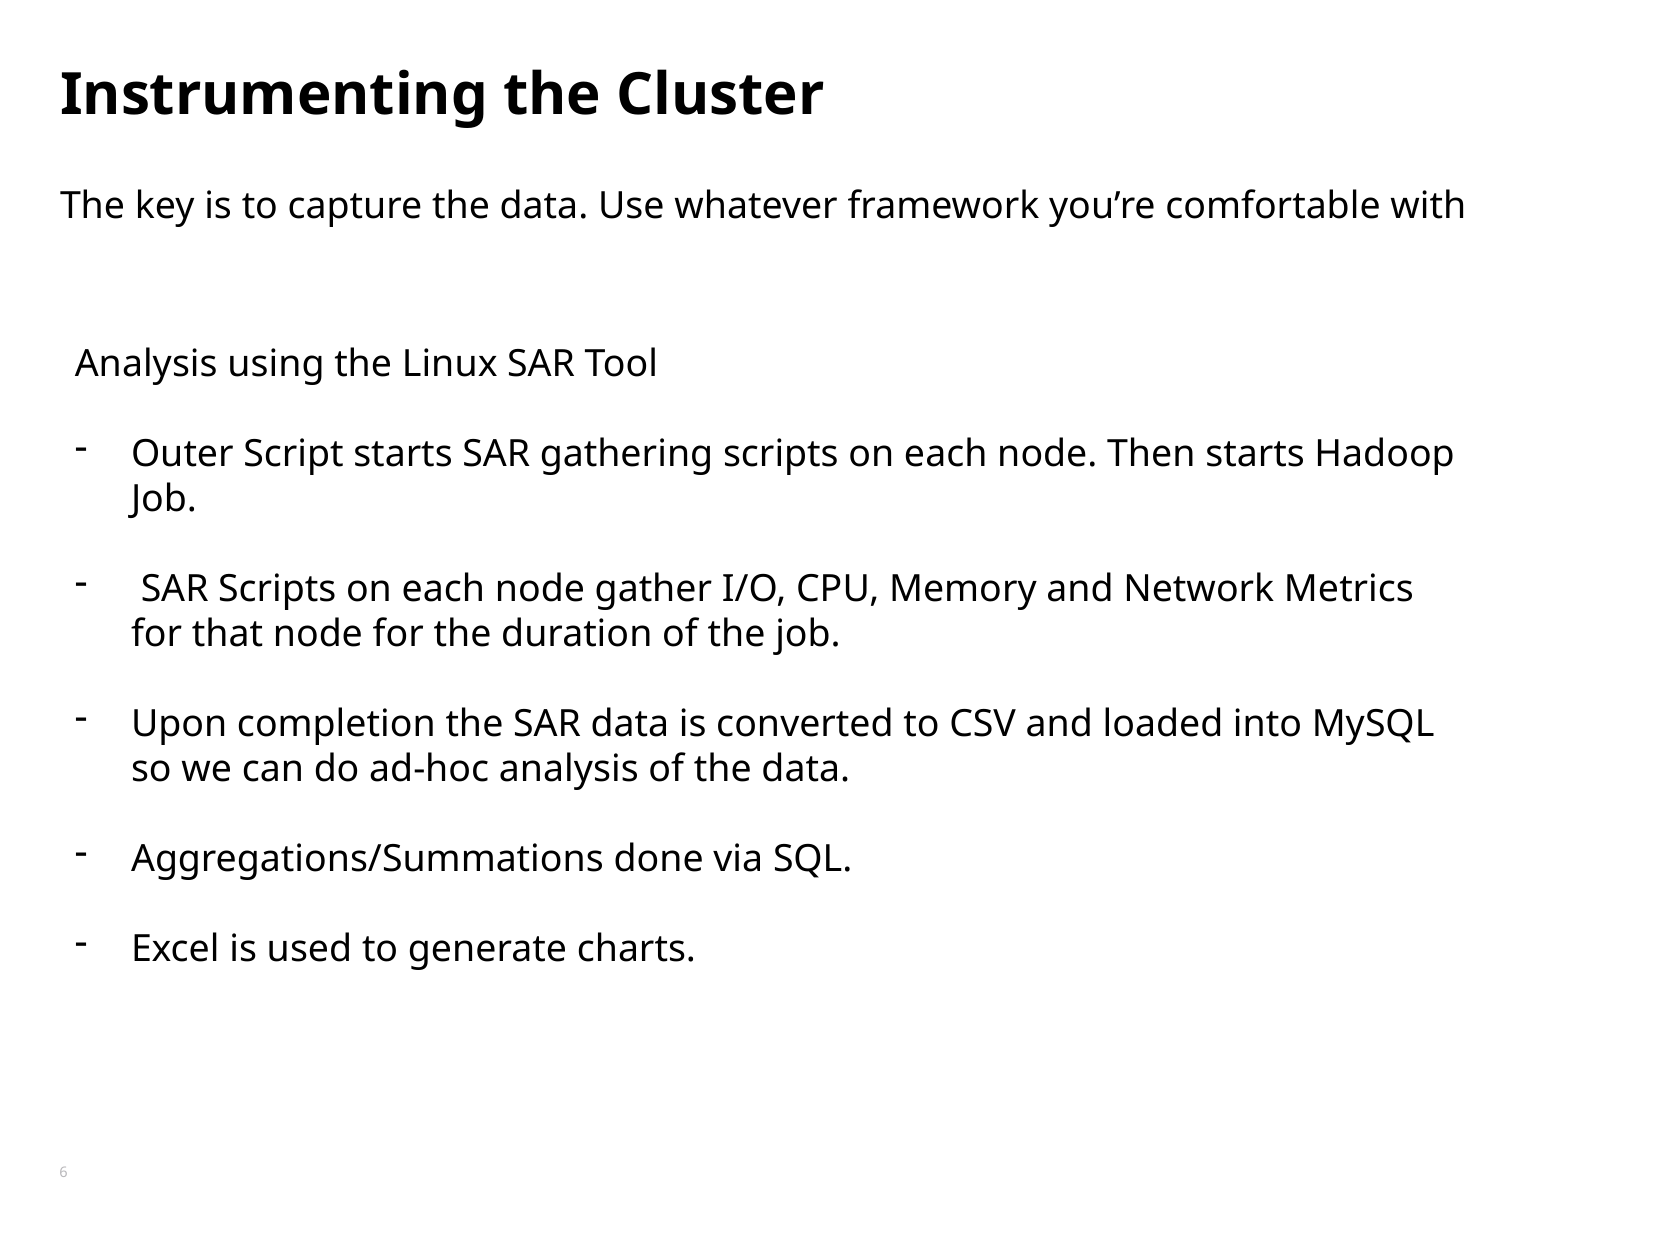

# Instrumenting the Cluster
The key is to capture the data. Use whatever framework you’re comfortable with
Analysis using the Linux SAR Tool
Outer Script starts SAR gathering scripts on each node. Then starts Hadoop Job.
 SAR Scripts on each node gather I/O, CPU, Memory and Network Metrics for that node for the duration of the job.
Upon completion the SAR data is converted to CSV and loaded into MySQL so we can do ad-hoc analysis of the data.
Aggregations/Summations done via SQL.
Excel is used to generate charts.